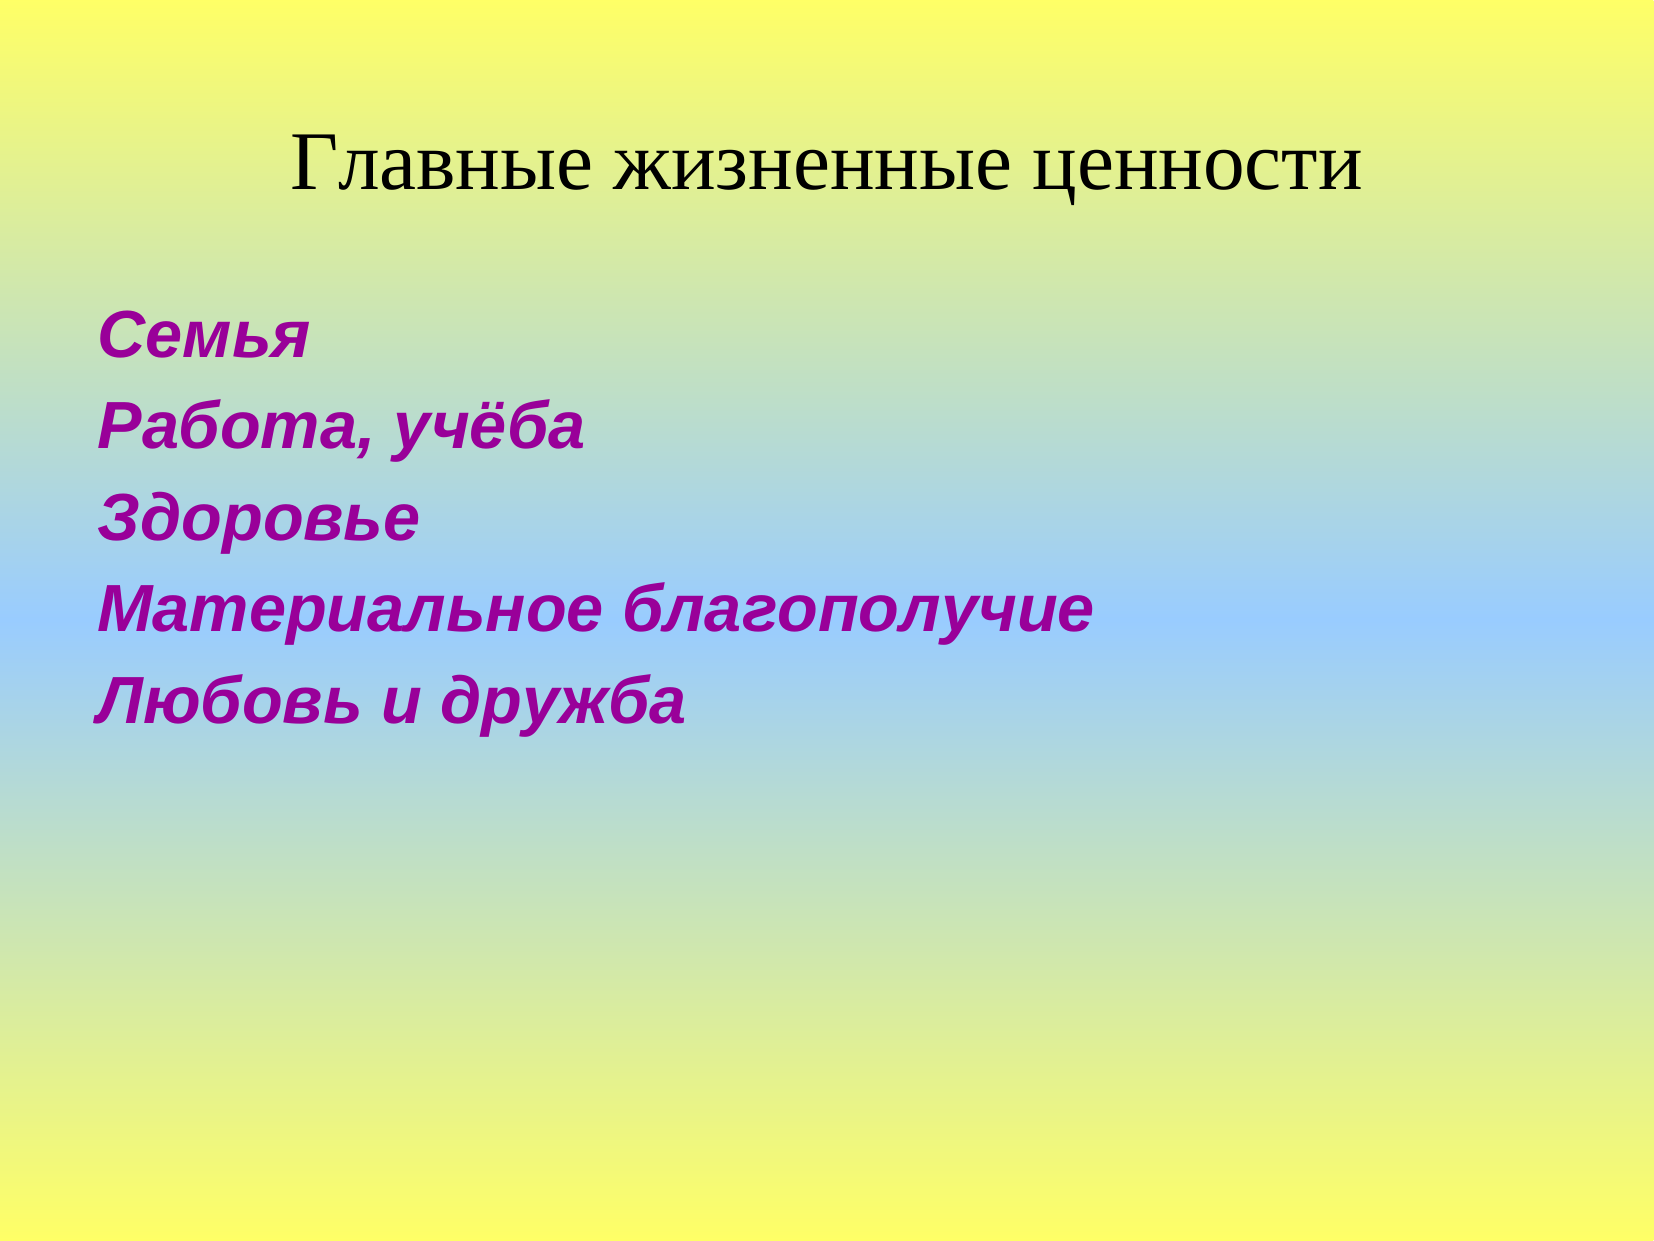

# Главные жизненные ценности
Семья
Работа, учёба
Здоровье
Материальное благополучие
Любовь и дружба